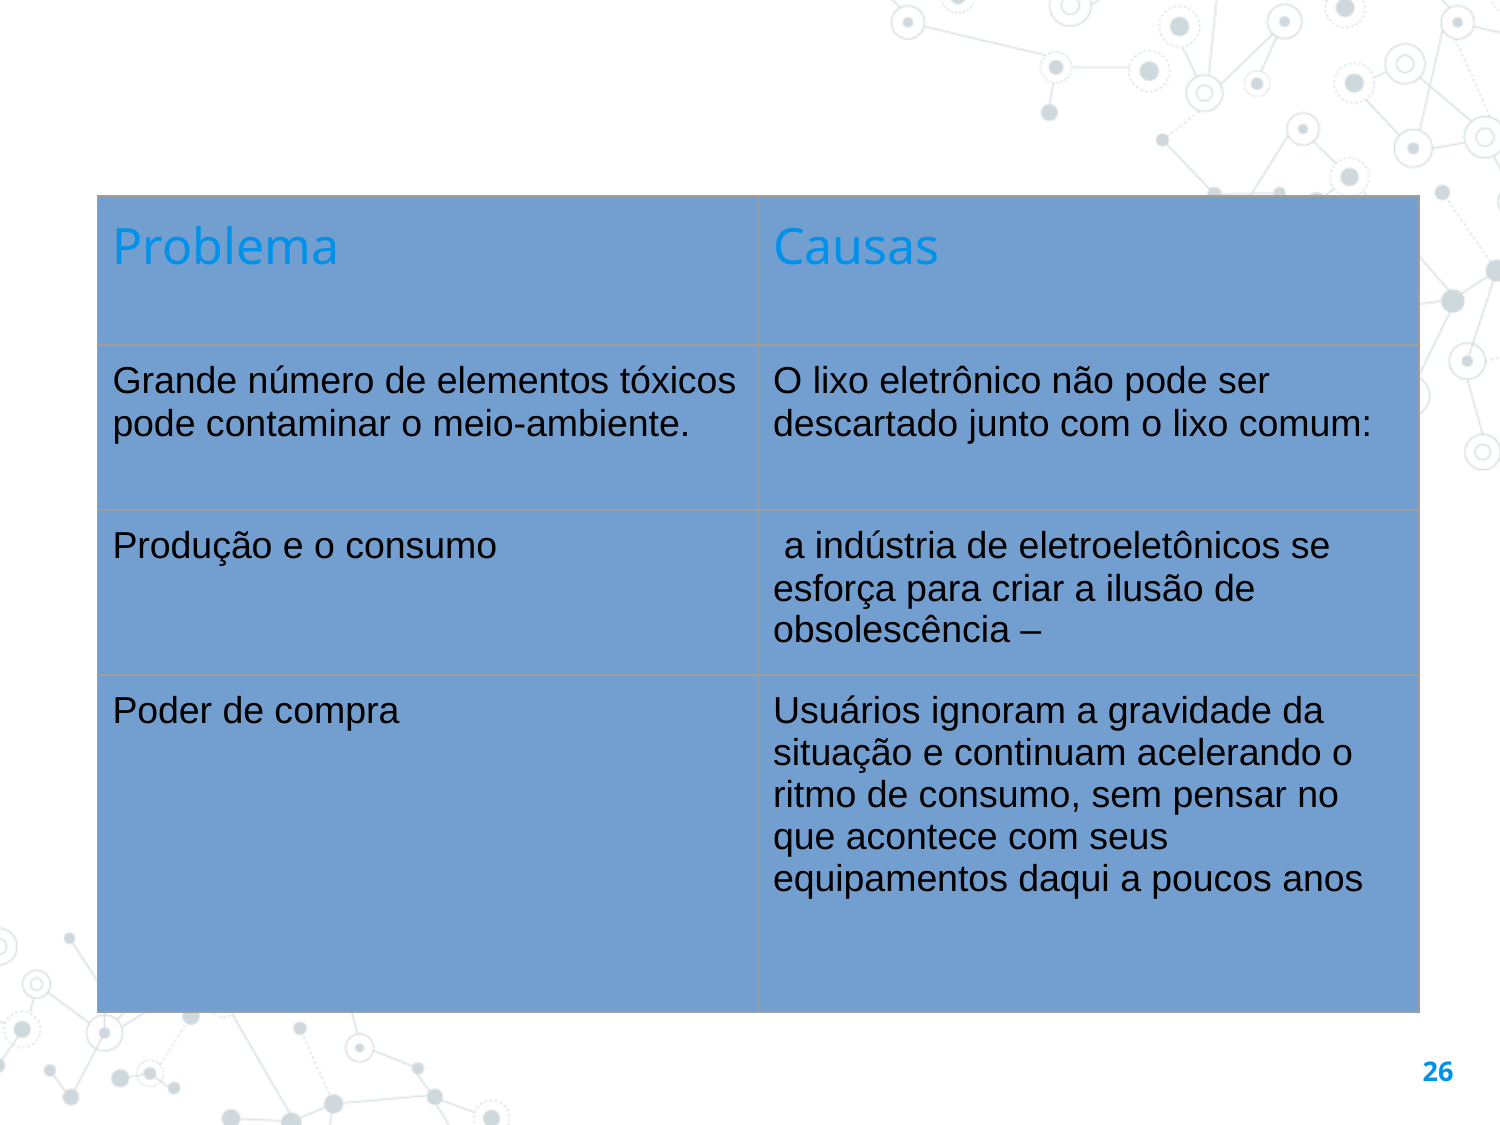

| Problema | Causas |
| --- | --- |
| Grande número de elementos tóxicos pode contaminar o meio-ambiente. | O lixo eletrônico não pode ser descartado junto com o lixo comum: |
| Produção e o consumo | a indústria de eletroeletônicos se esforça para criar a ilusão de obsolescência – |
| Poder de compra | Usuários ignoram a gravidade da situação e continuam acelerando o ritmo de consumo, sem pensar no que acontece com seus equipamentos daqui a poucos anos |